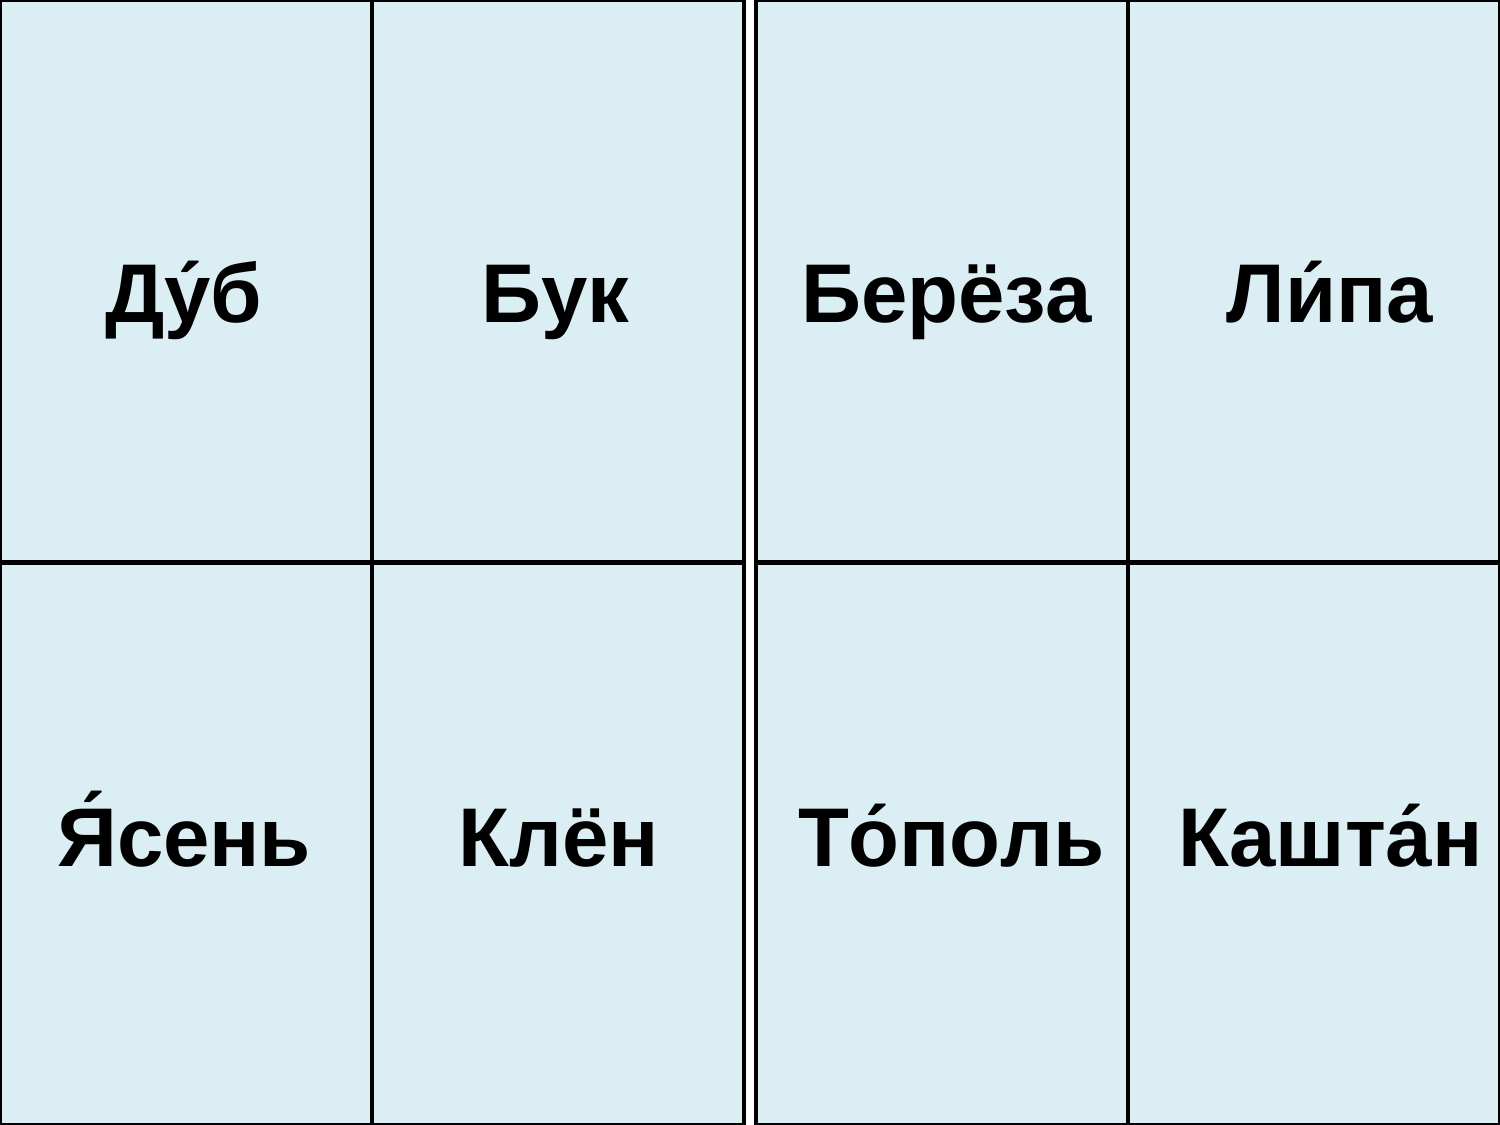

Ду́б
Бук
Берёза
Ли́па
Я́сень
Клён
То́поль
Кашта́н